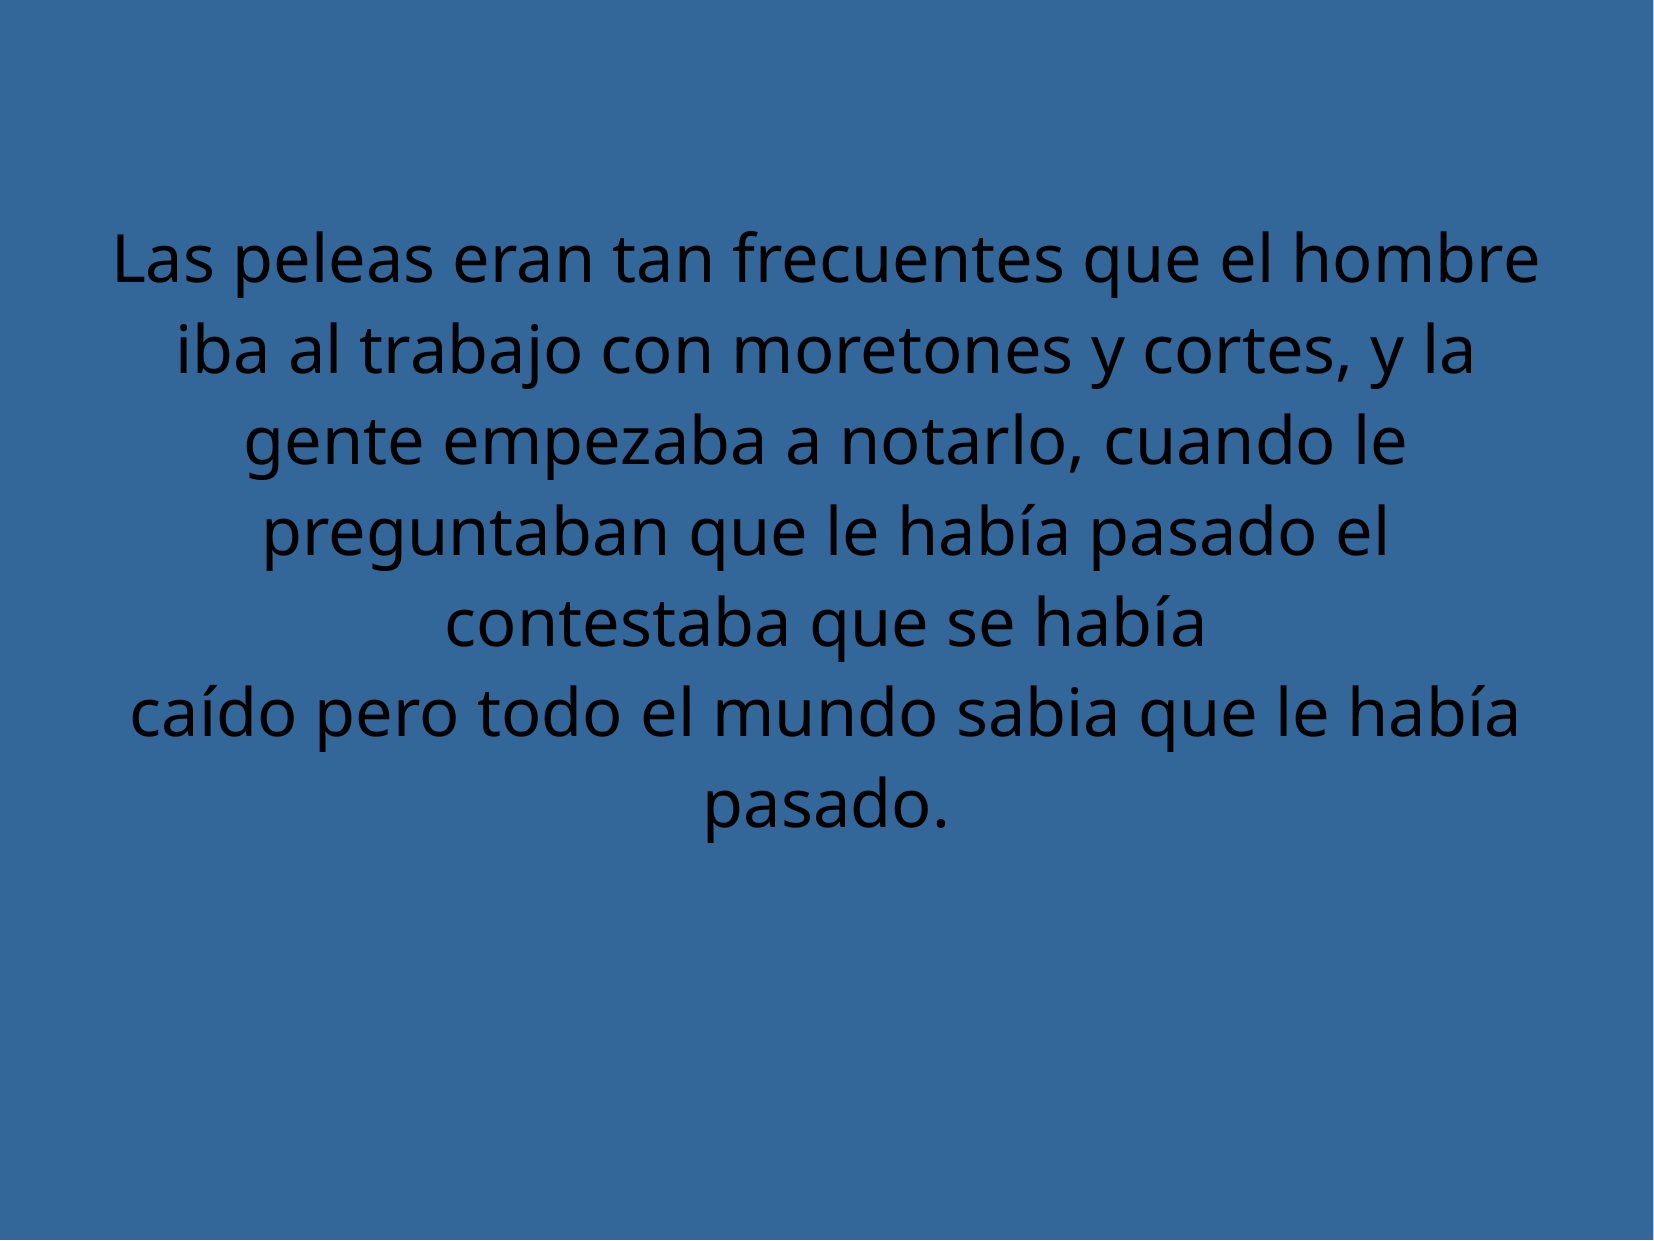

# Las peleas eran tan frecuentes que el hombre iba al trabajo con moretones y cortes, y la gente empezaba a notarlo, cuando le preguntaban que le había pasado el contestaba que se había
caído pero todo el mundo sabia que le había pasado.